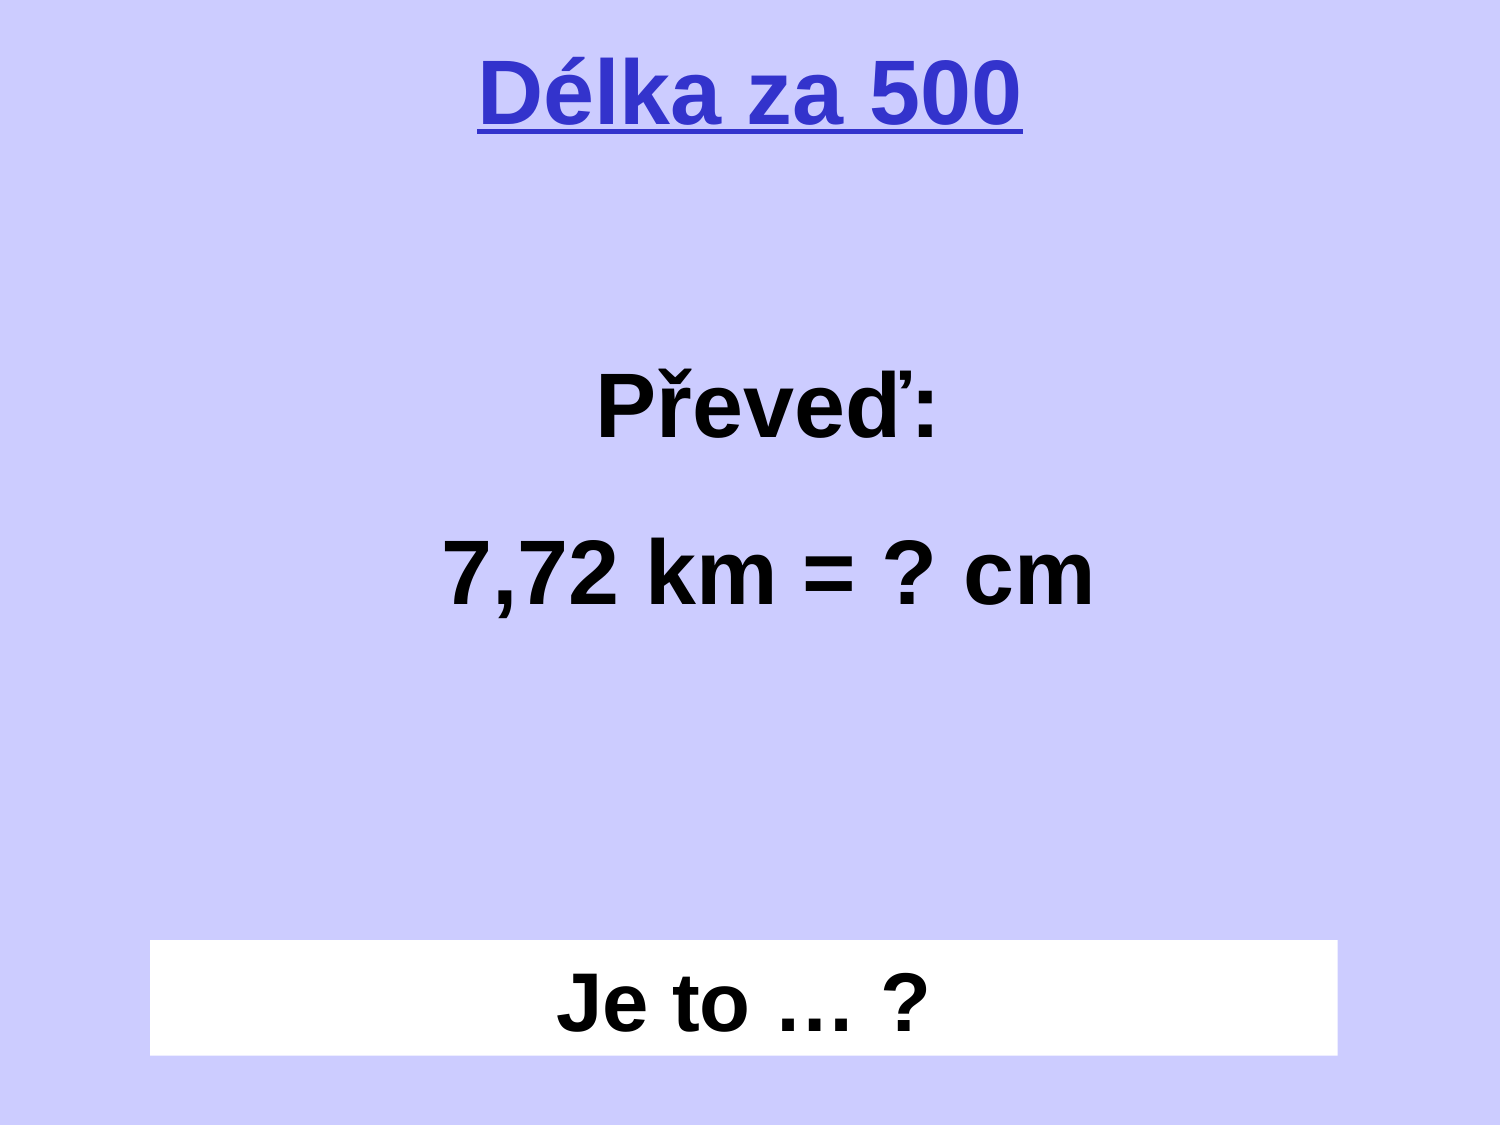

Délka za 500
Převeď:
7,72 km = ? cm
Je to … ?